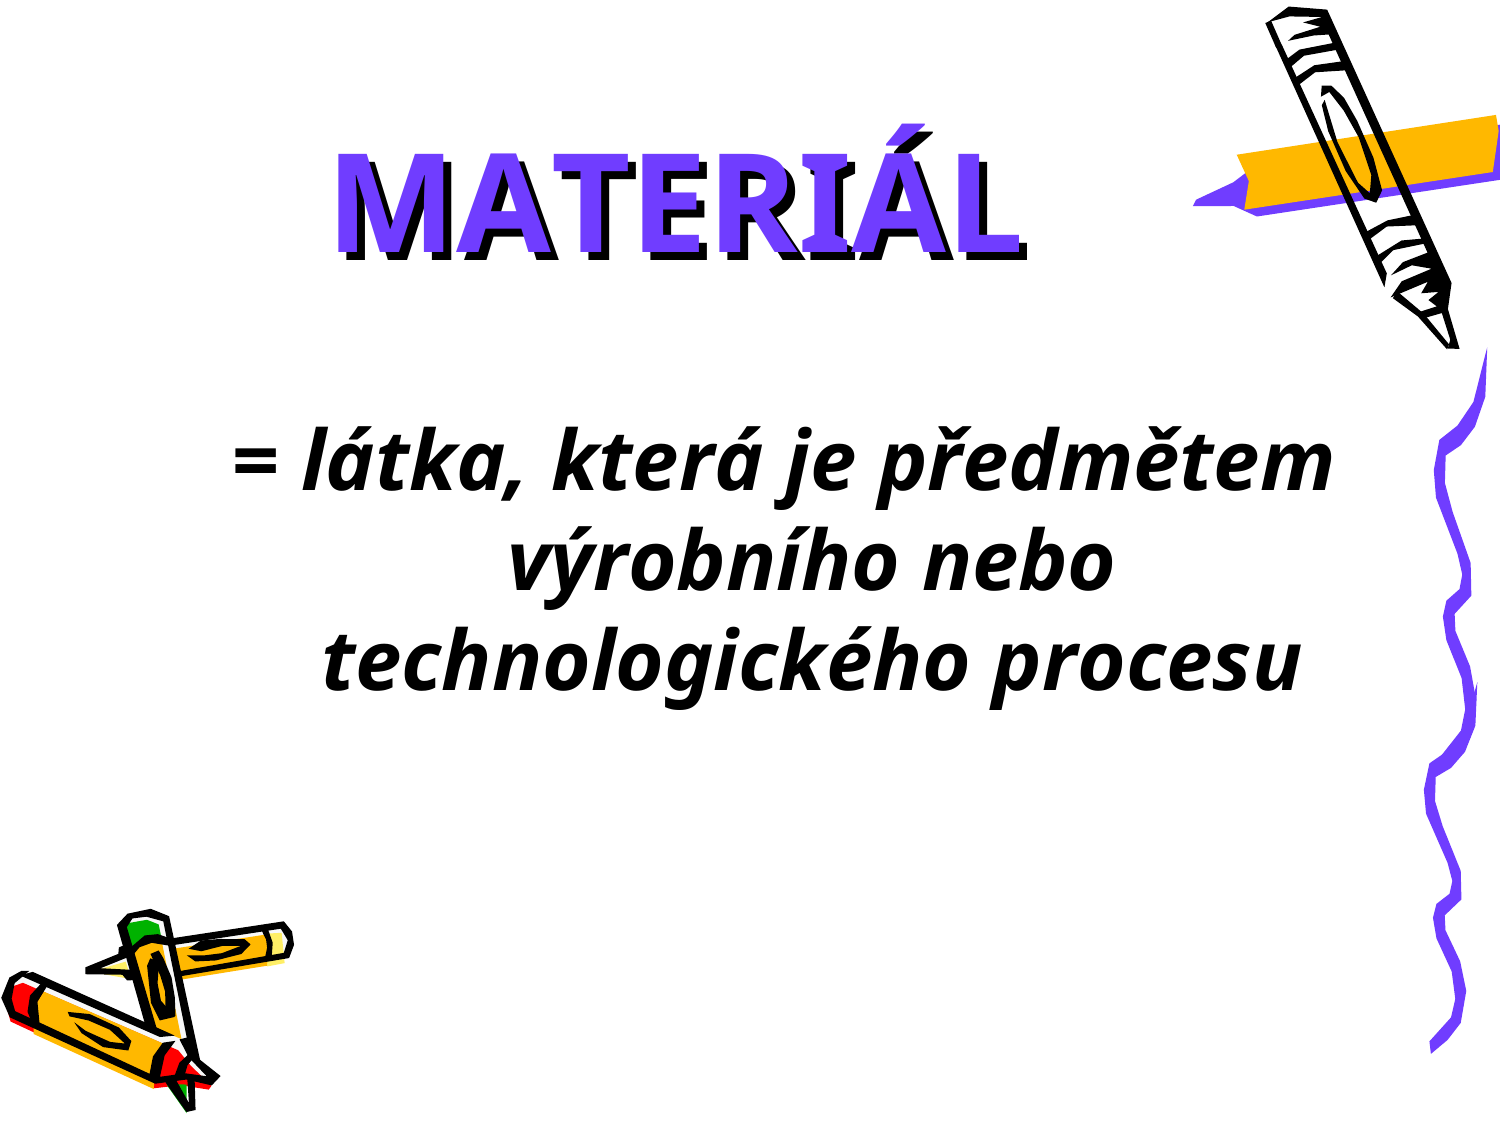

# MATERIÁL
= látka, která je předmětem výrobního nebo technologického procesu